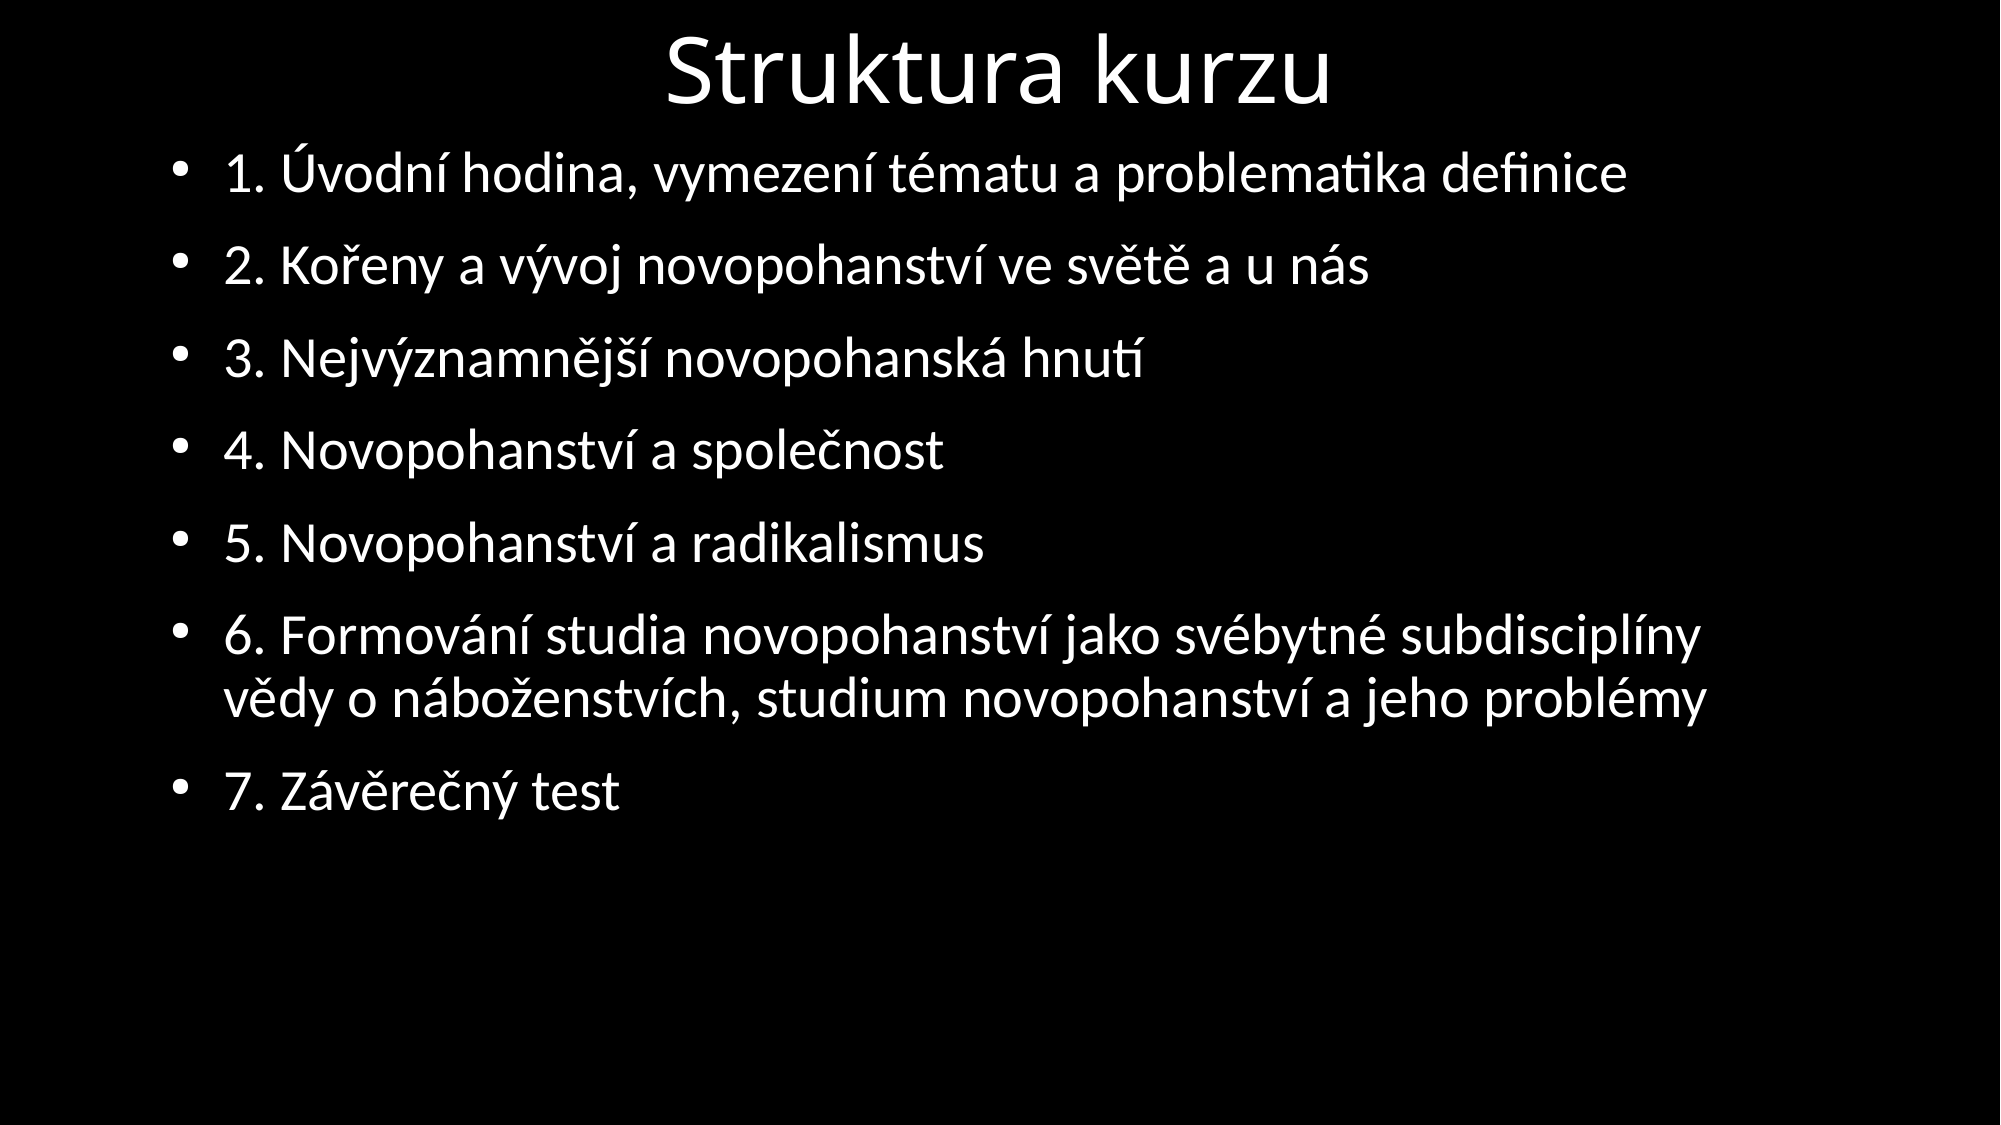

# Struktura kurzu
1. Úvodní hodina, vymezení tématu a problematika definice
2. Kořeny a vývoj novopohanství ve světě a u nás
3. Nejvýznamnější novopohanská hnutí
4. Novopohanství a společnost
5. Novopohanství a radikalismus
6. Formování studia novopohanství jako svébytné subdisciplíny vědy o náboženstvích, studium novopohanství a jeho problémy
7. Závěrečný test